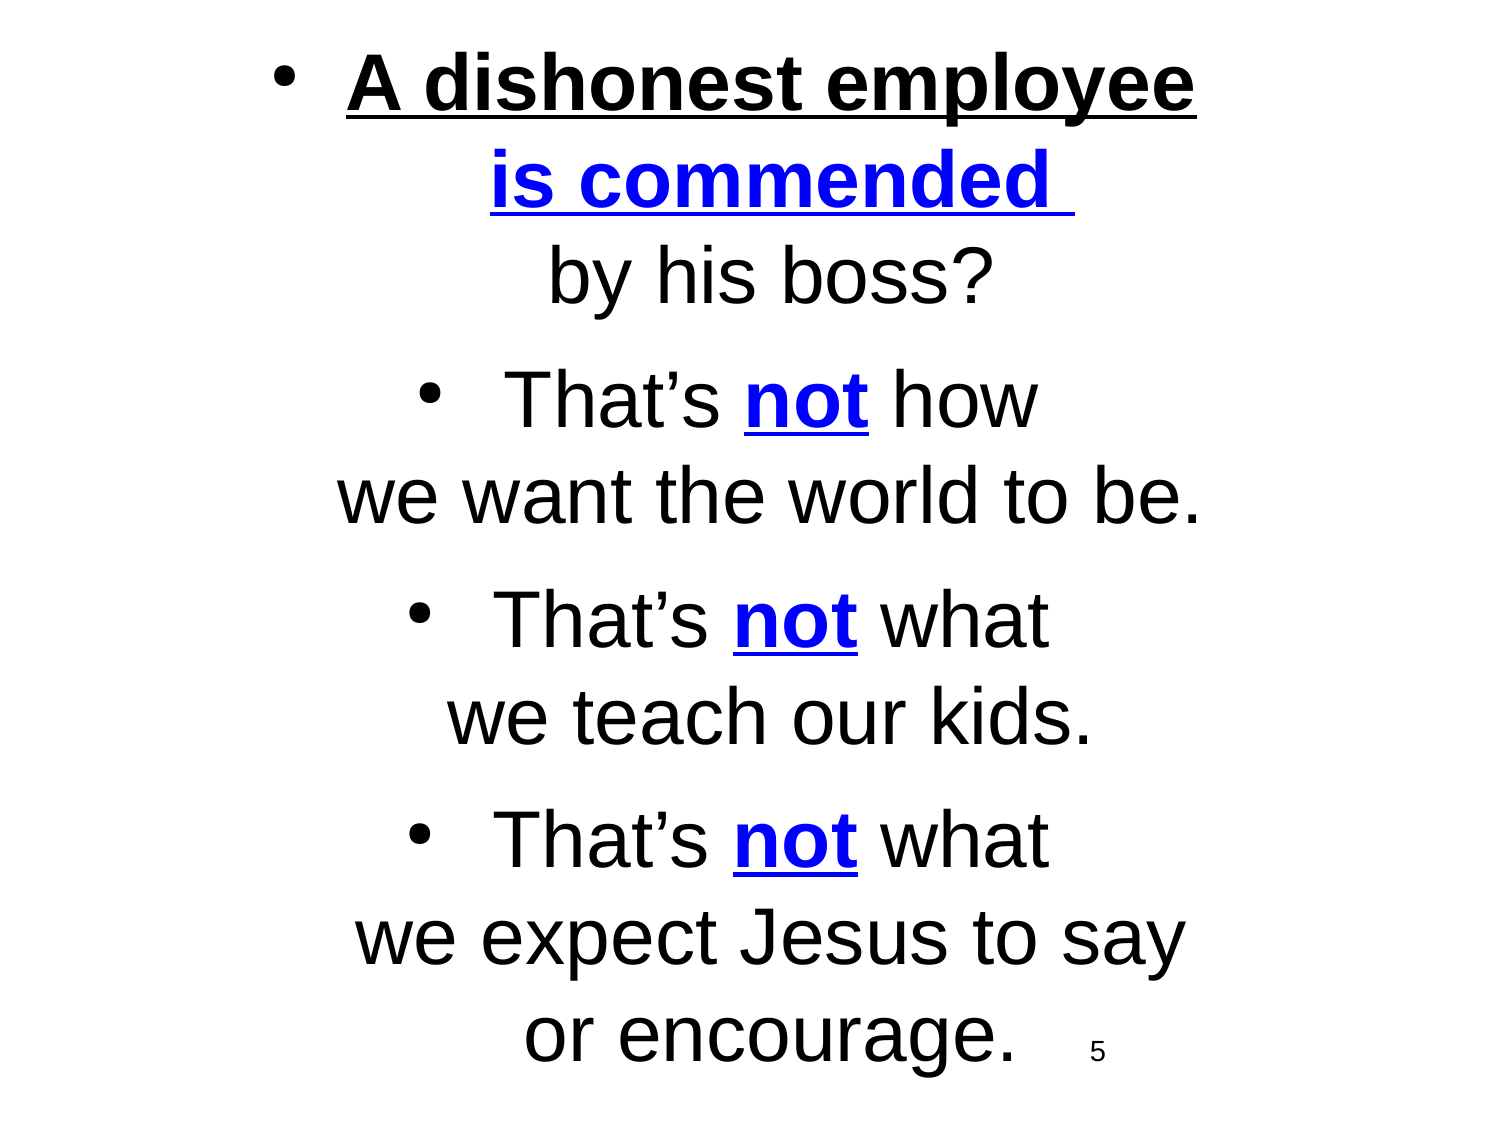

# A dishonest employee is commended by his boss?
That’s not how
we want the world to be.
That’s not what
we teach our kids.
That’s not what
we expect Jesus to say
or encourage.
5